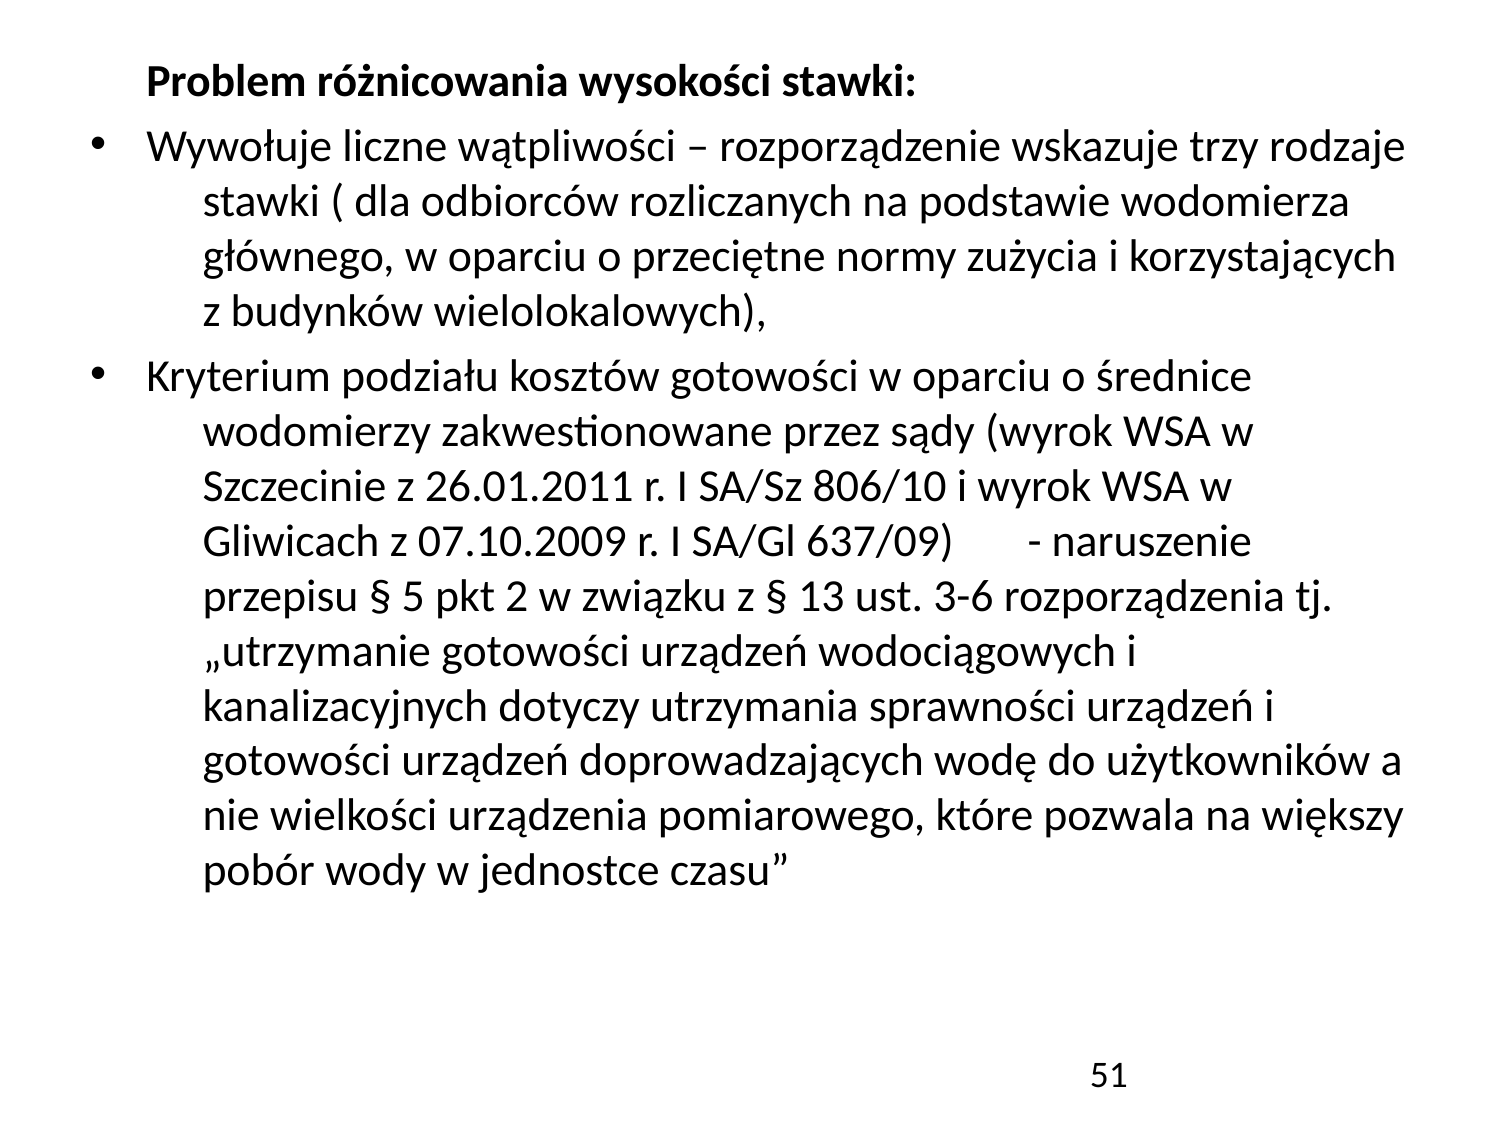

#
Problem różnicowania wysokości stawki:
Wywołuje liczne wątpliwości – rozporządzenie wskazuje trzy rodzaje stawki ( dla odbiorców rozliczanych na podstawie wodomierza głównego, w oparciu o przeciętne normy zużycia i korzystających z budynków wielolokalowych),
Kryterium podziału kosztów gotowości w oparciu o średnice wodomierzy zakwestionowane przez sądy (wyrok WSA w Szczecinie z 26.01.2011 r. I SA/Sz 806/10 i wyrok WSA w Gliwicach z 07.10.2009 r. I SA/Gl 637/09)	- naruszenie przepisu § 5 pkt 2 w związku z § 13 ust. 3-6 rozporządzenia tj. „utrzymanie gotowości urządzeń wodociągowych i kanalizacyjnych dotyczy utrzymania sprawności urządzeń i gotowości urządzeń doprowadzających wodę do użytkowników a nie wielkości urządzenia pomiarowego, które pozwala na większy pobór wody w jednostce czasu”